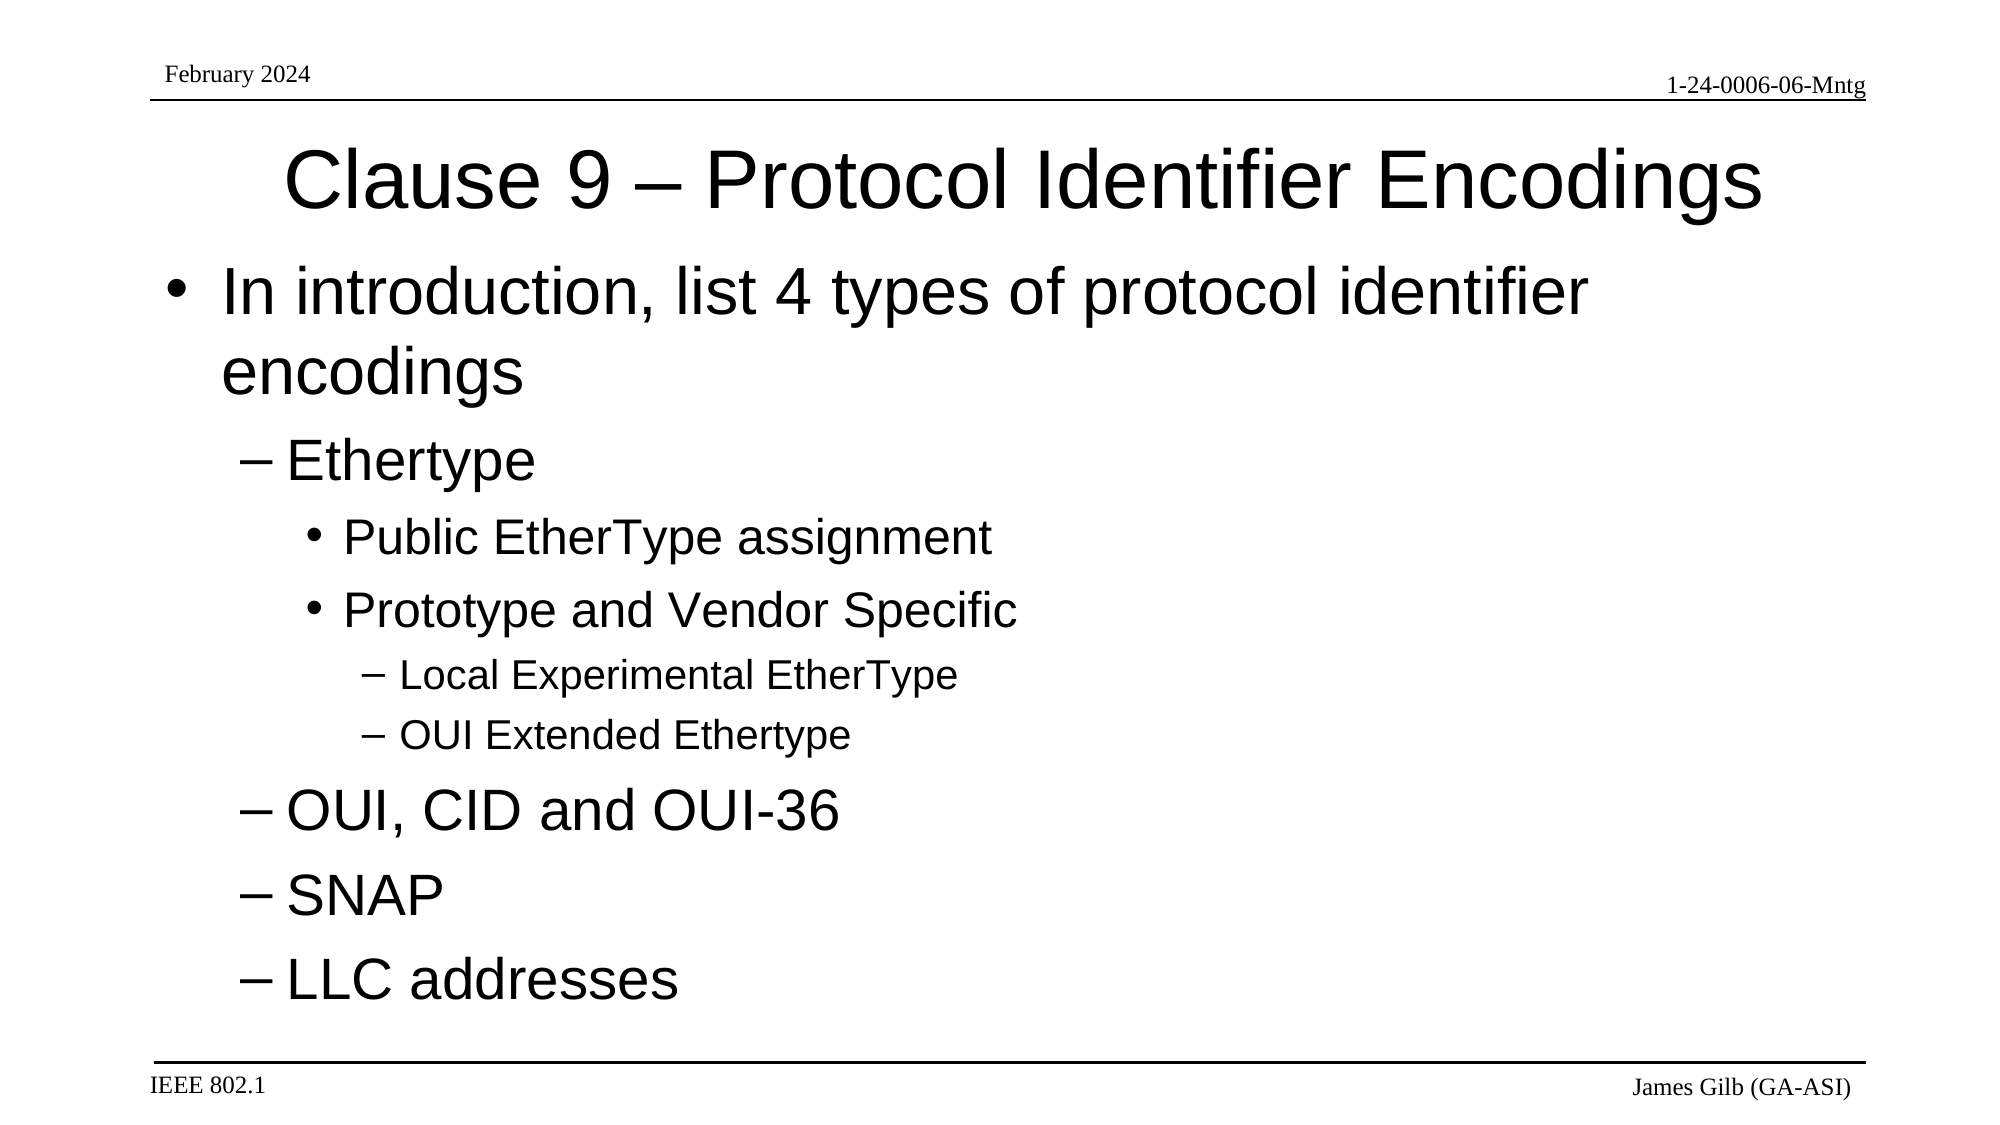

# Clause 9 – Protocol Identifier Encodings
In introduction, list 4 types of protocol identifier encodings
Ethertype
Public EtherType assignment
Prototype and Vendor Specific
Local Experimental EtherType
OUI Extended Ethertype
OUI, CID and OUI-36
SNAP
LLC addresses